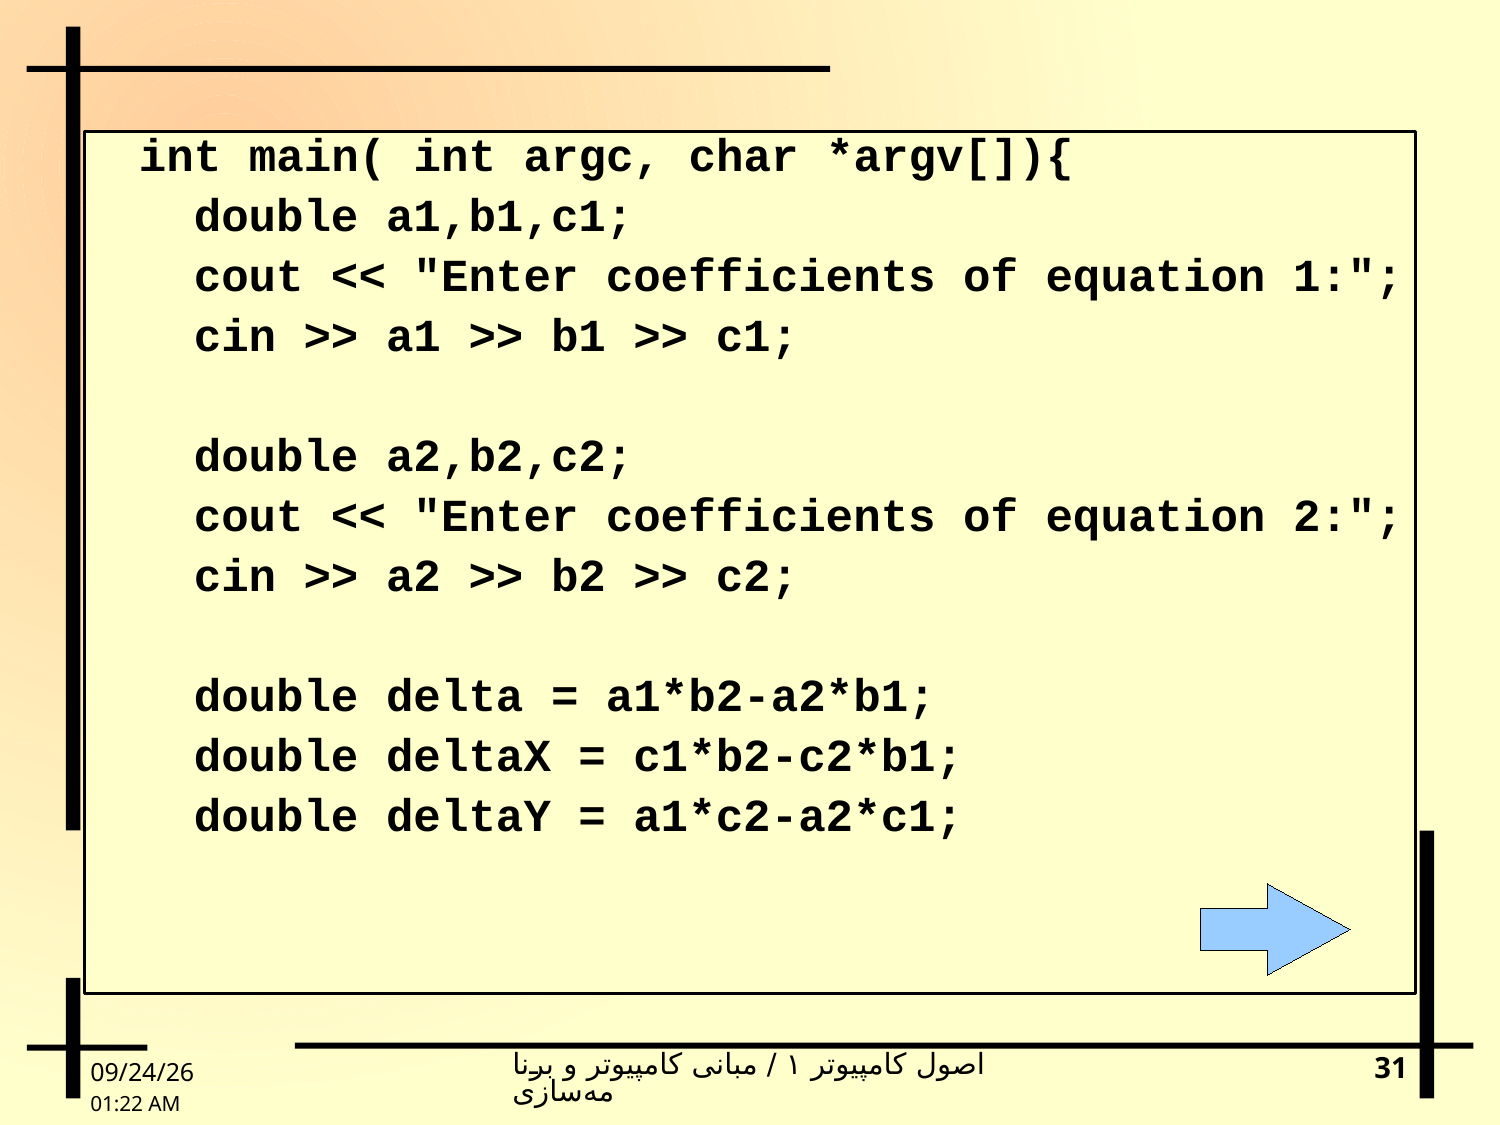

# int main( int argc, char *argv[]){
 double a1,b1,c1;
 cout << "Enter coefficients of equation 1:";
 cin >> a1 >> b1 >> c1;
 double a2,b2,c2;
 cout << "Enter coefficients of equation 2:";
 cin >> a2 >> b2 >> c2;
 double delta = a1*b2-a2*b1;
 double deltaX = c1*b2-c2*b1;
 double deltaY = a1*c2-a2*c1;
اصول کامپیوتر ۱ / مبانی کامپیوتر و برنامه‌سازی
31